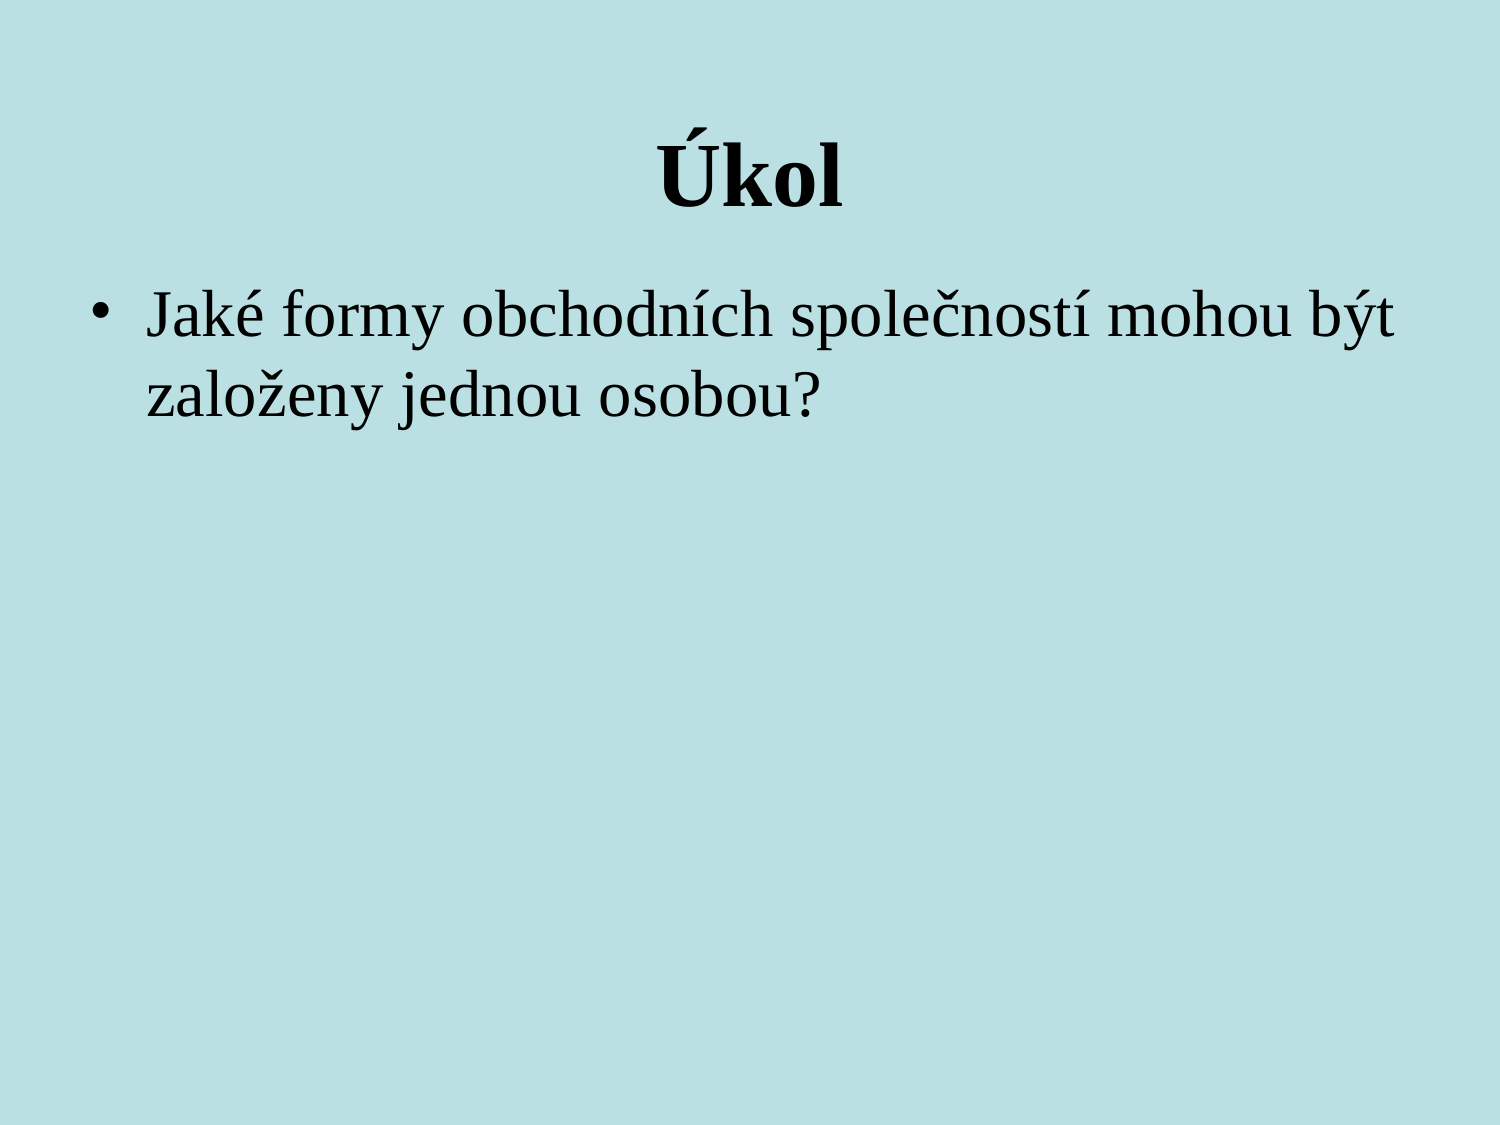

# Úkol
Jaké formy obchodních společností mohou být založeny jednou osobou?